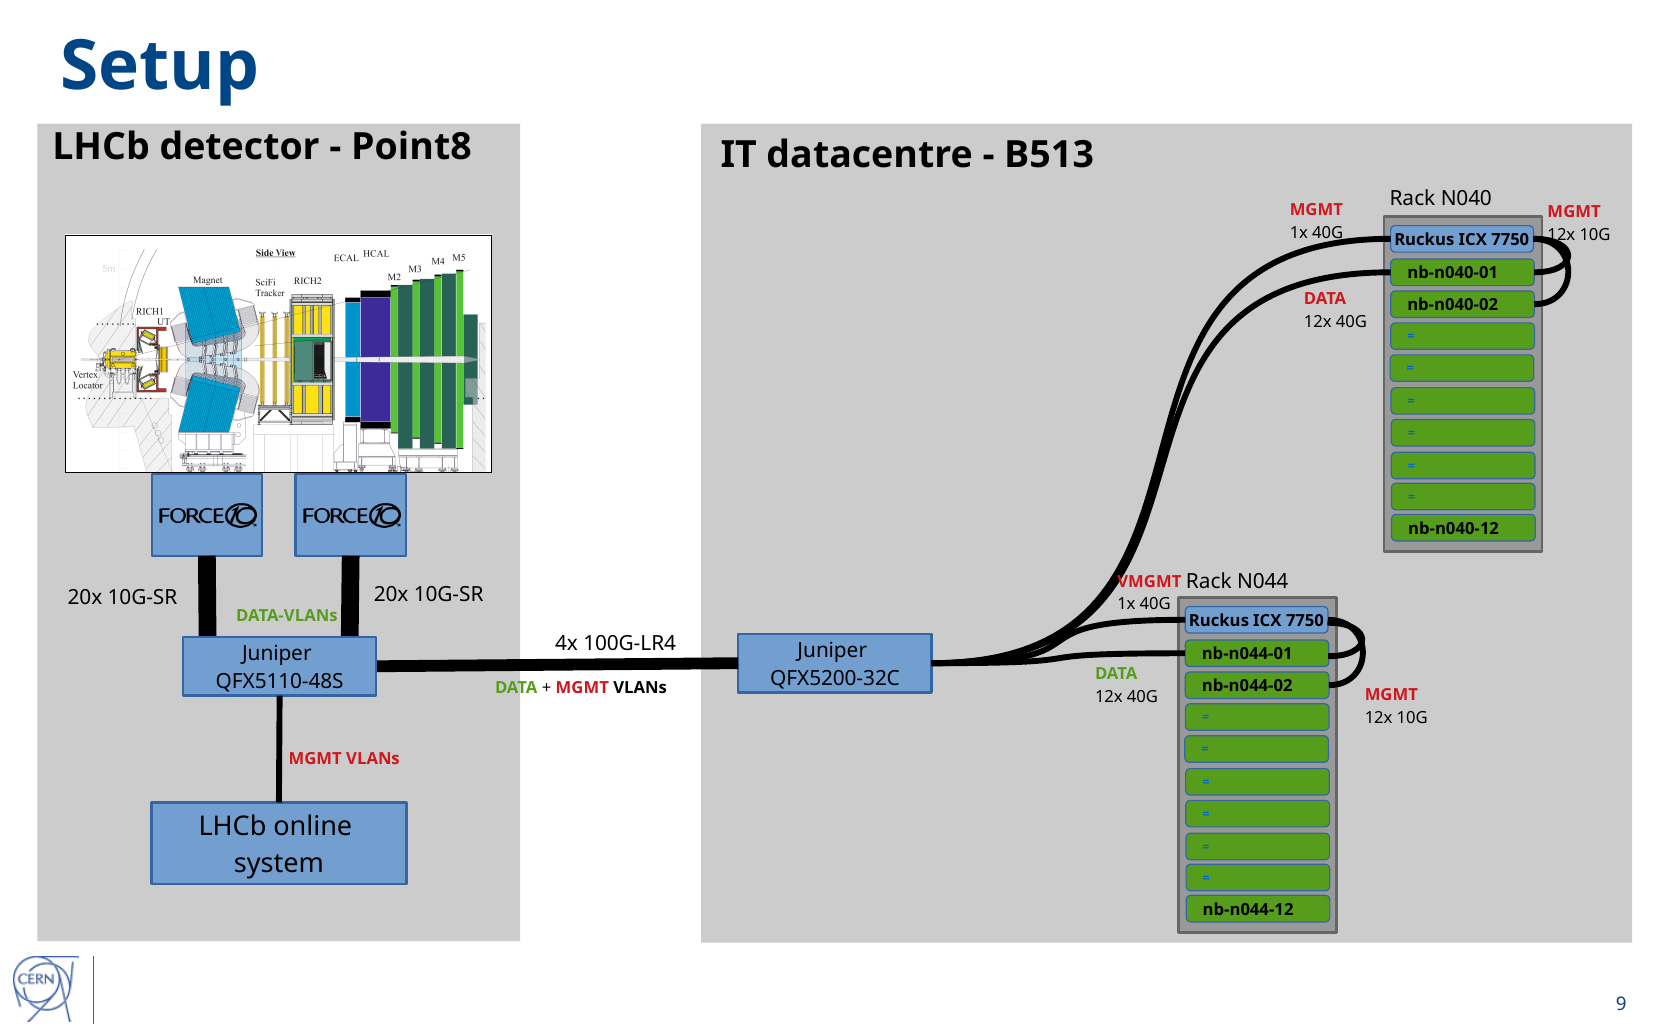

# Setup
LHCb detector - Point8
IT datacentre - B513
Rack N040
MGMT
1x 40G
MGMT
12x 10G
Ruckus ICX 7750
nb-n040-01
DATA
12x 40G
nb-n040-02
=
=
=
=
=
=
nb-n040-12
Rack N044
VMGMT
1x 40G
20x 10G-SR
20x 10G-SR
DATA-VLANs
Ruckus ICX 7750
4x 100G-LR4
Juniper
QFX5200-32C
Juniper
QFX5110-48S
nb-n044-01
DATA
12x 40G
DATA + MGMT VLANs
nb-n044-02
MGMT
12x 10G
=
=
MGMT VLANs
=
=
LHCb online
system
=
=
nb-n044-12